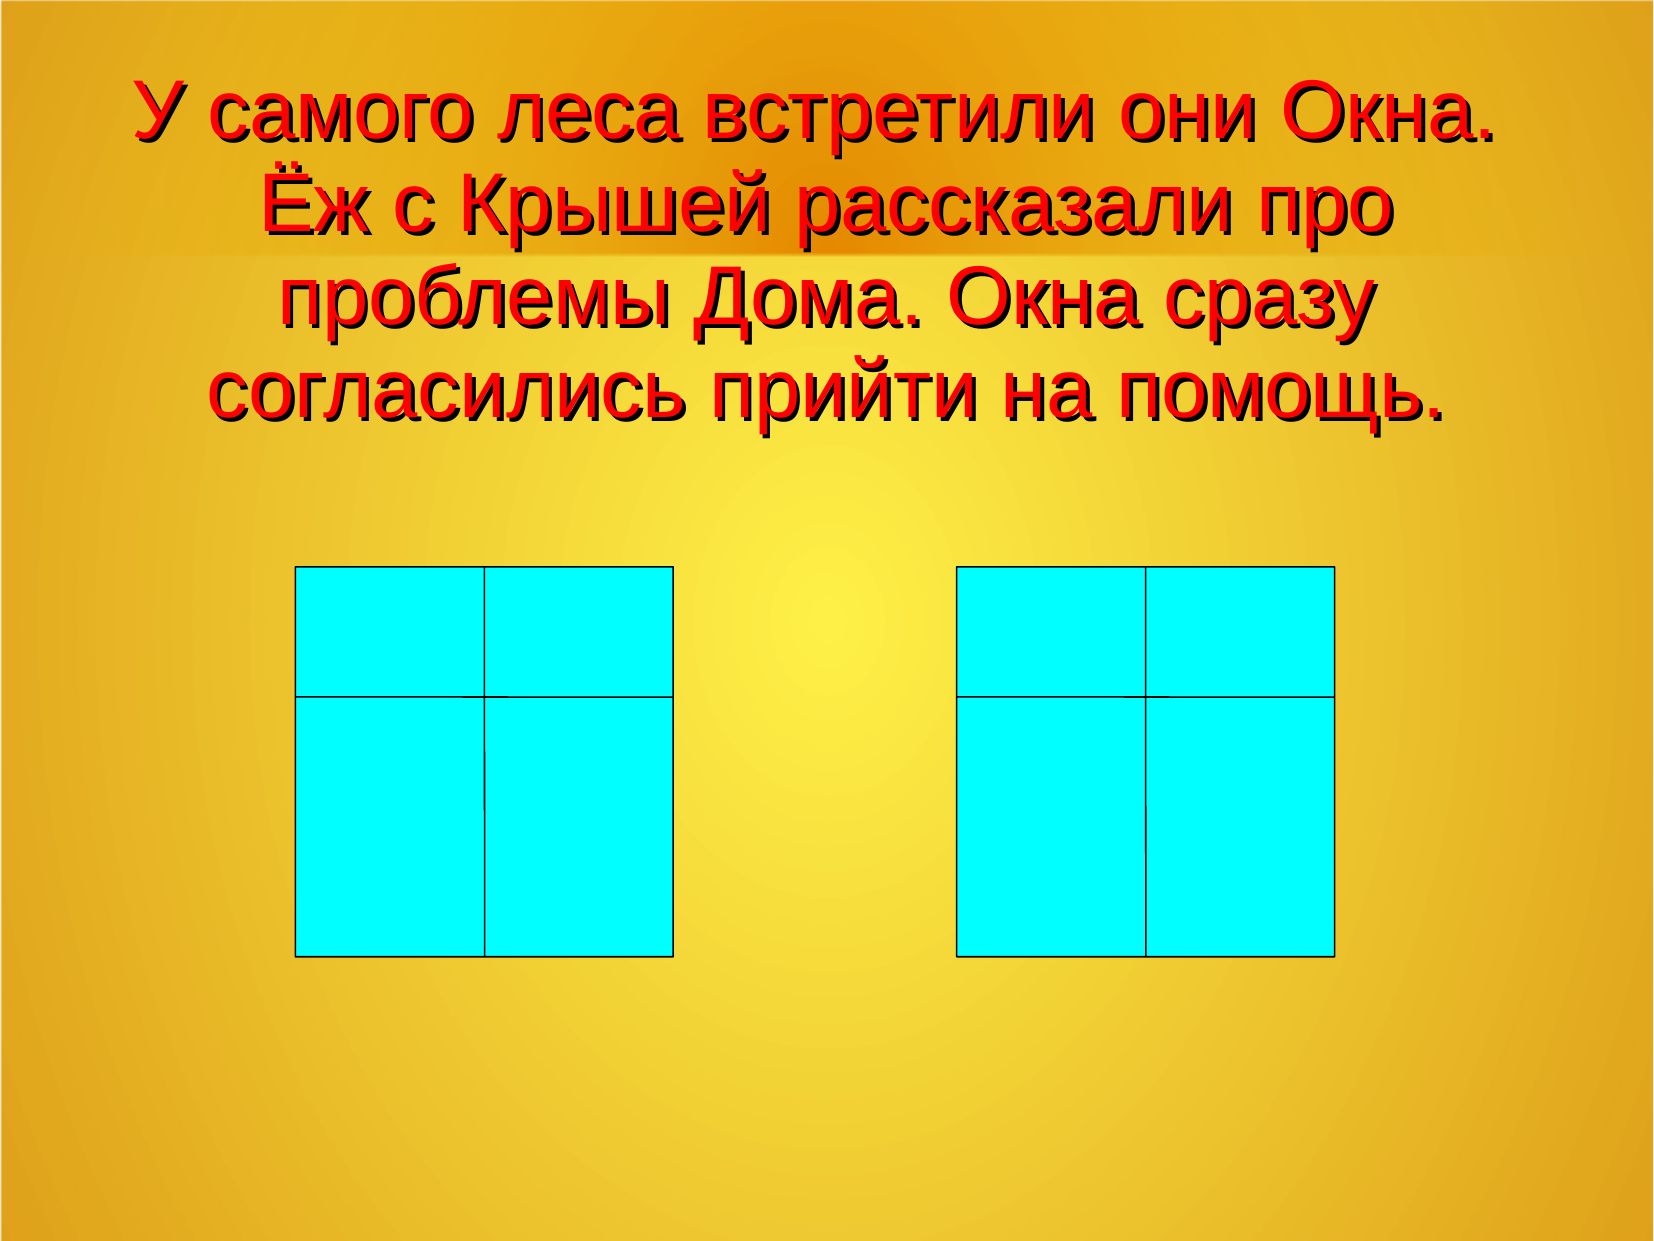

# У самого леса встретили они Окна. Ёж с Крышей рассказали про проблемы Дома. Окна сразу согласились прийти на помощь.